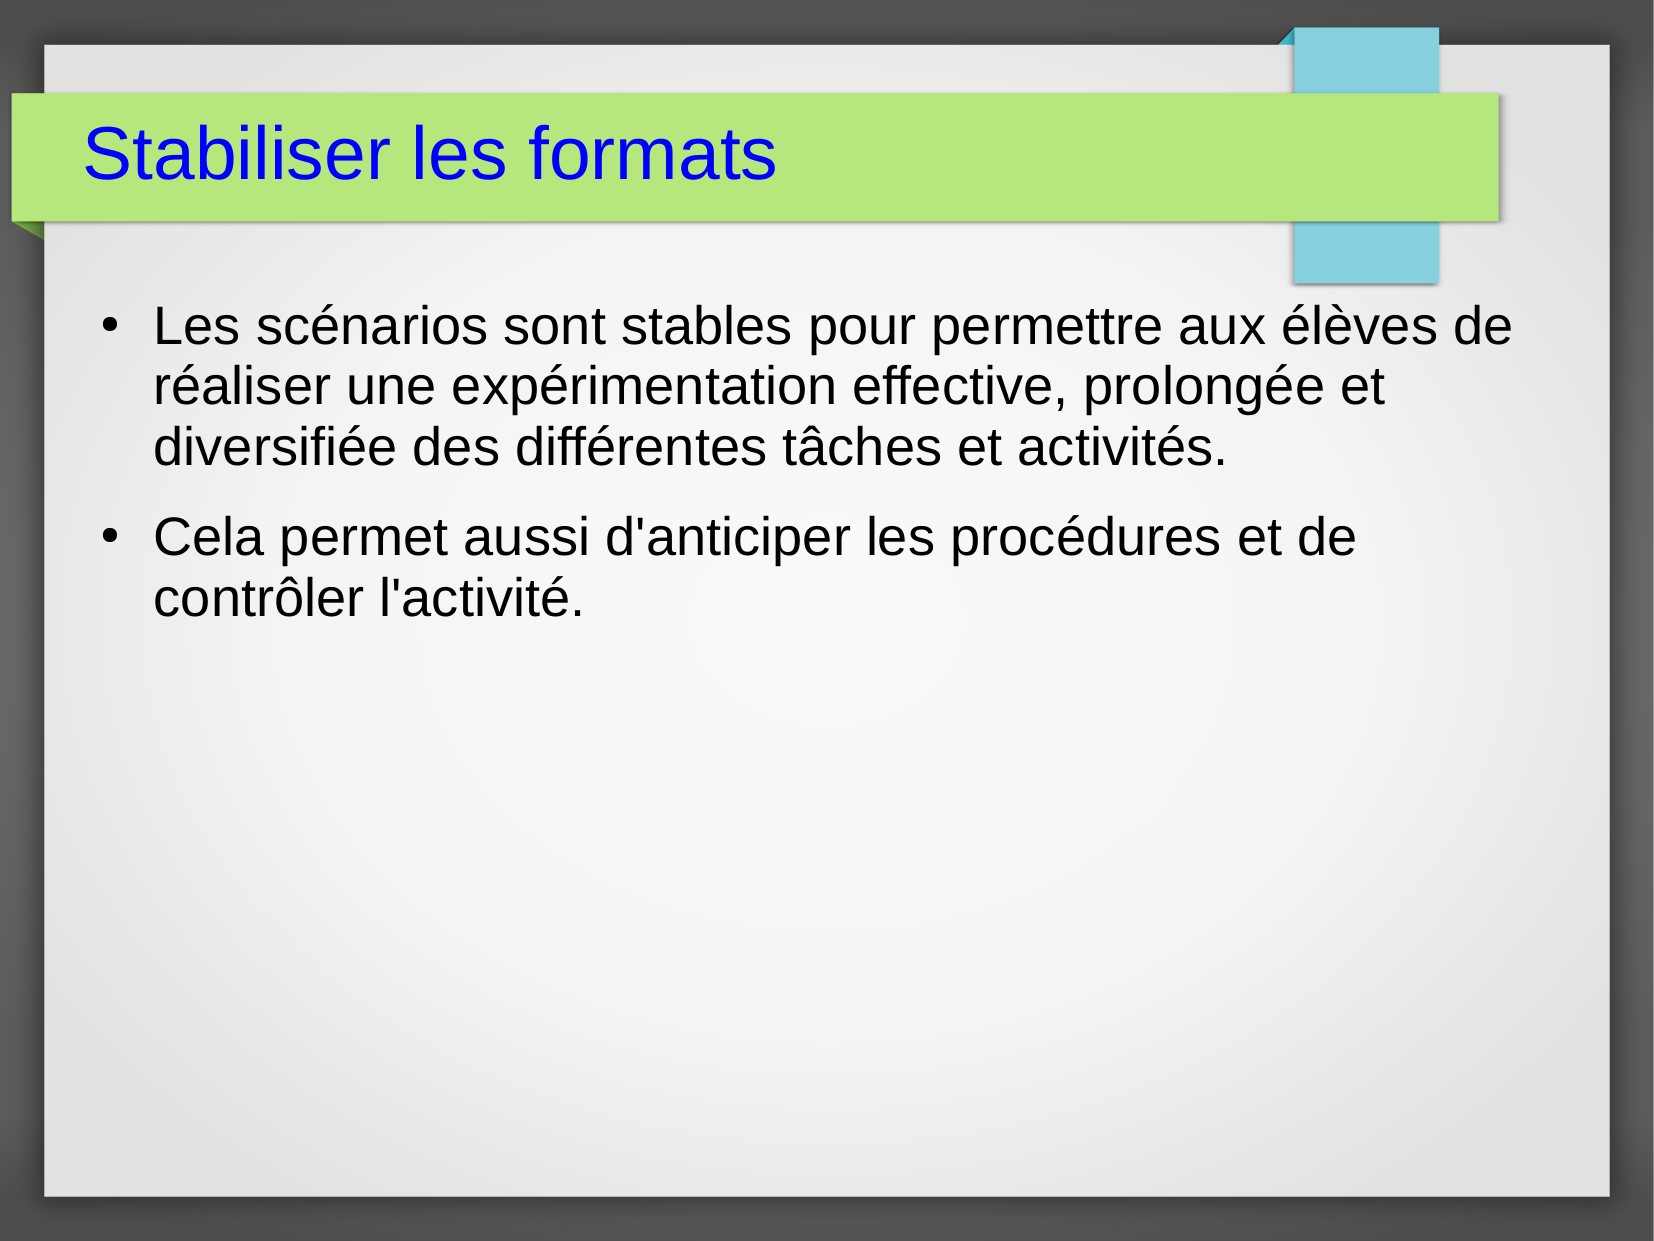

# Stabiliser les formats
Les scénarios sont stables pour permettre aux élèves de réaliser une expérimentation effective, prolongée et diversifiée des différentes tâches et activités.
Cela permet aussi d'anticiper les procédures et de contrôler l'activité.